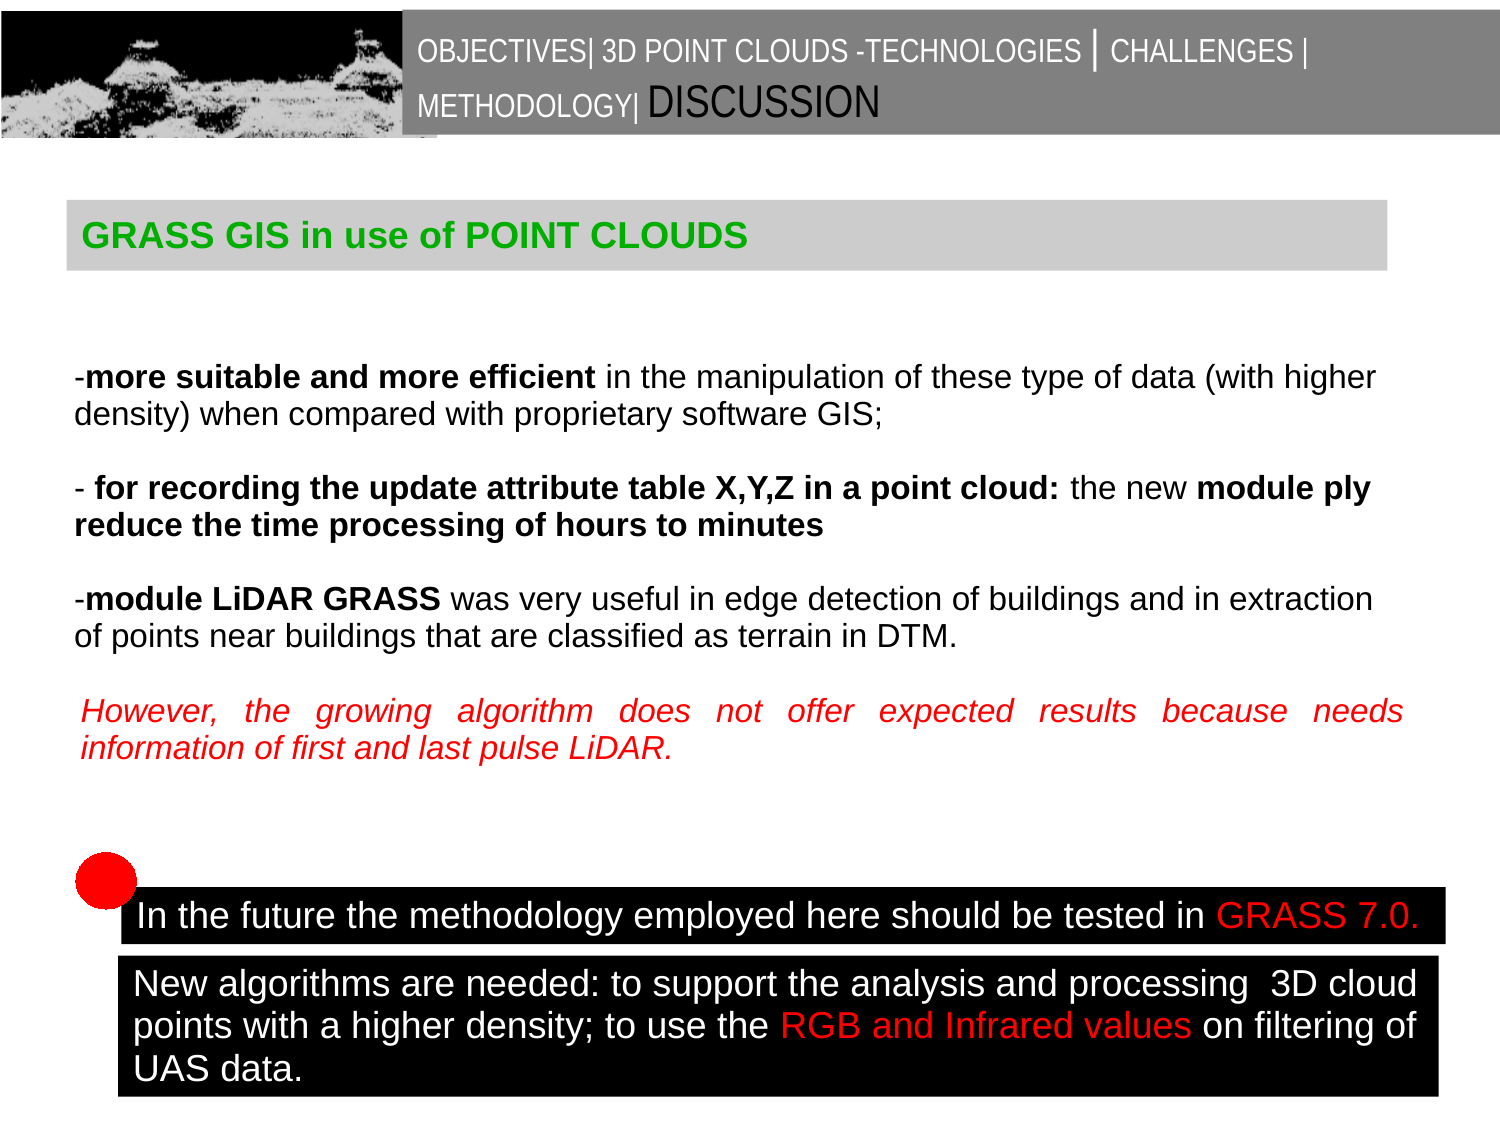

OBJECTIVES| 3D POINT CLOUDS -TECHNOLOGIES | CHALLENGES | METHODOLOGY| DISCUSSION
GRASS GIS in use of POINT CLOUDS
-more suitable and more efficient in the manipulation of these type of data (with higher density) when compared with proprietary software GIS;
- for recording the update attribute table X,Y,Z in a point cloud: the new module ply reduce the time processing of hours to minutes
-module LiDAR GRASS was very useful in edge detection of buildings and in extraction of points near buildings that are classified as terrain in DTM.
However, the growing algorithm does not offer expected results because needs information of first and last pulse LiDAR.
In the future the methodology employed here should be tested in GRASS 7.0.
New algorithms are needed: to support the analysis and processing 3D cloud points with a higher density; to use the RGB and Infrared values on filtering of UAS data.